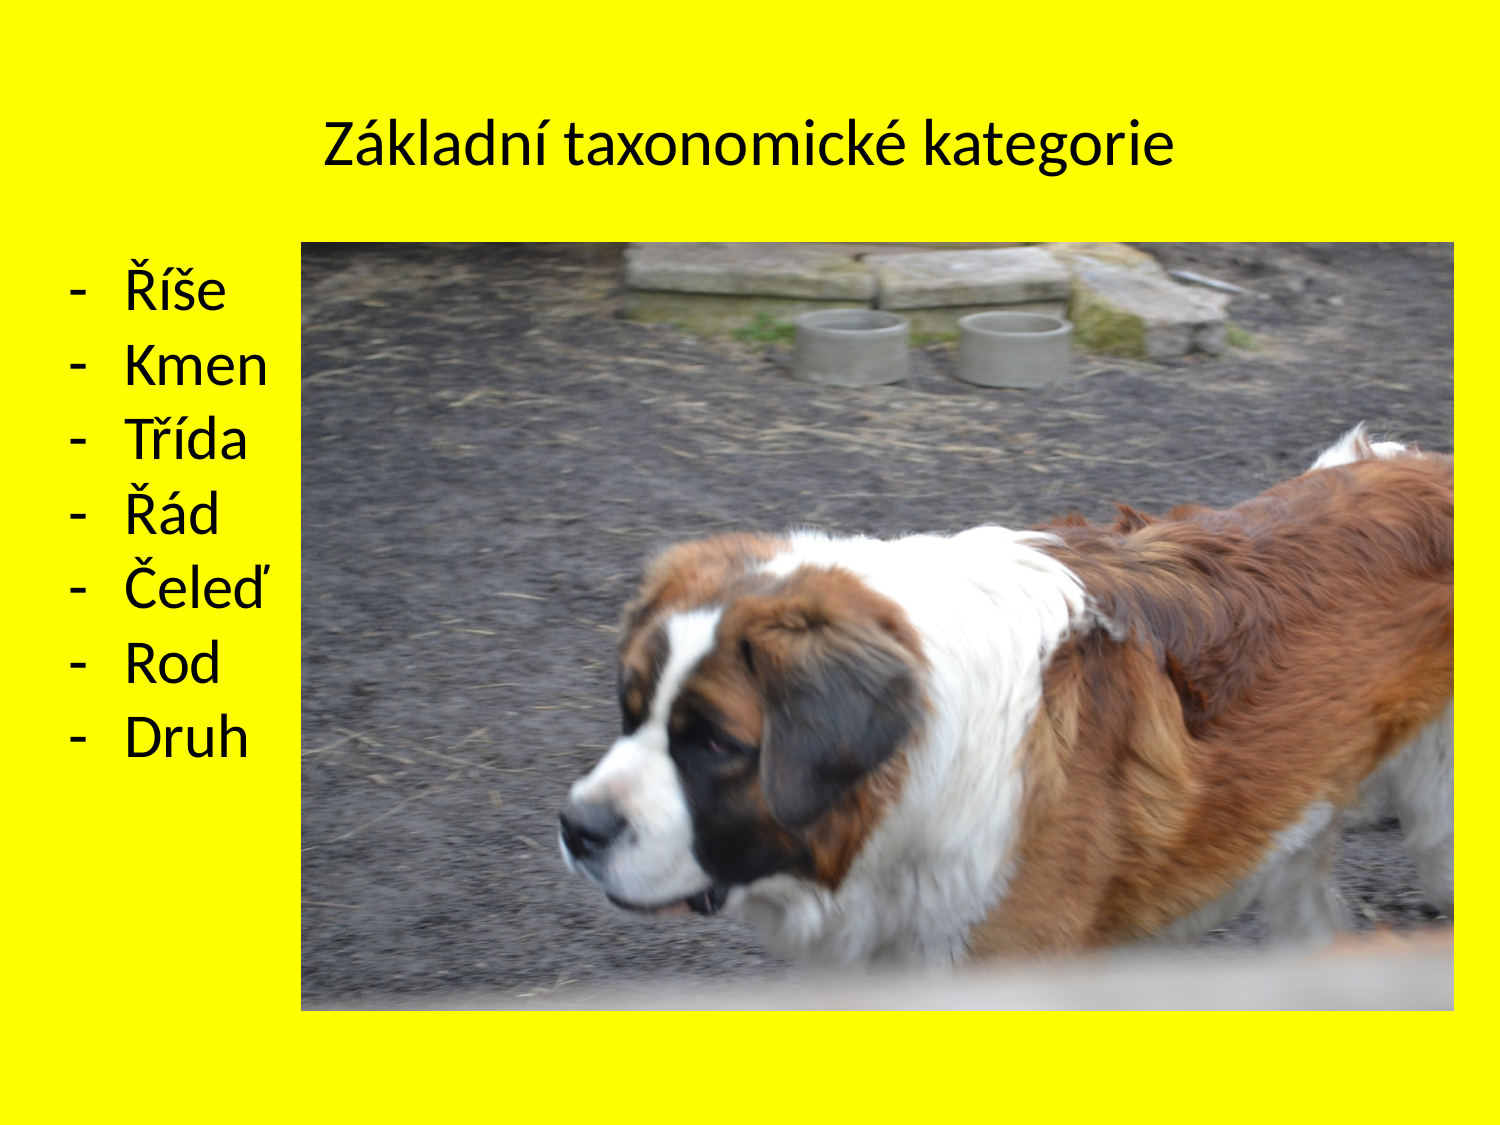

# Základní taxonomické kategorie
Říše
Kmen
Třída
Řád
Čeleď
Rod
Druh